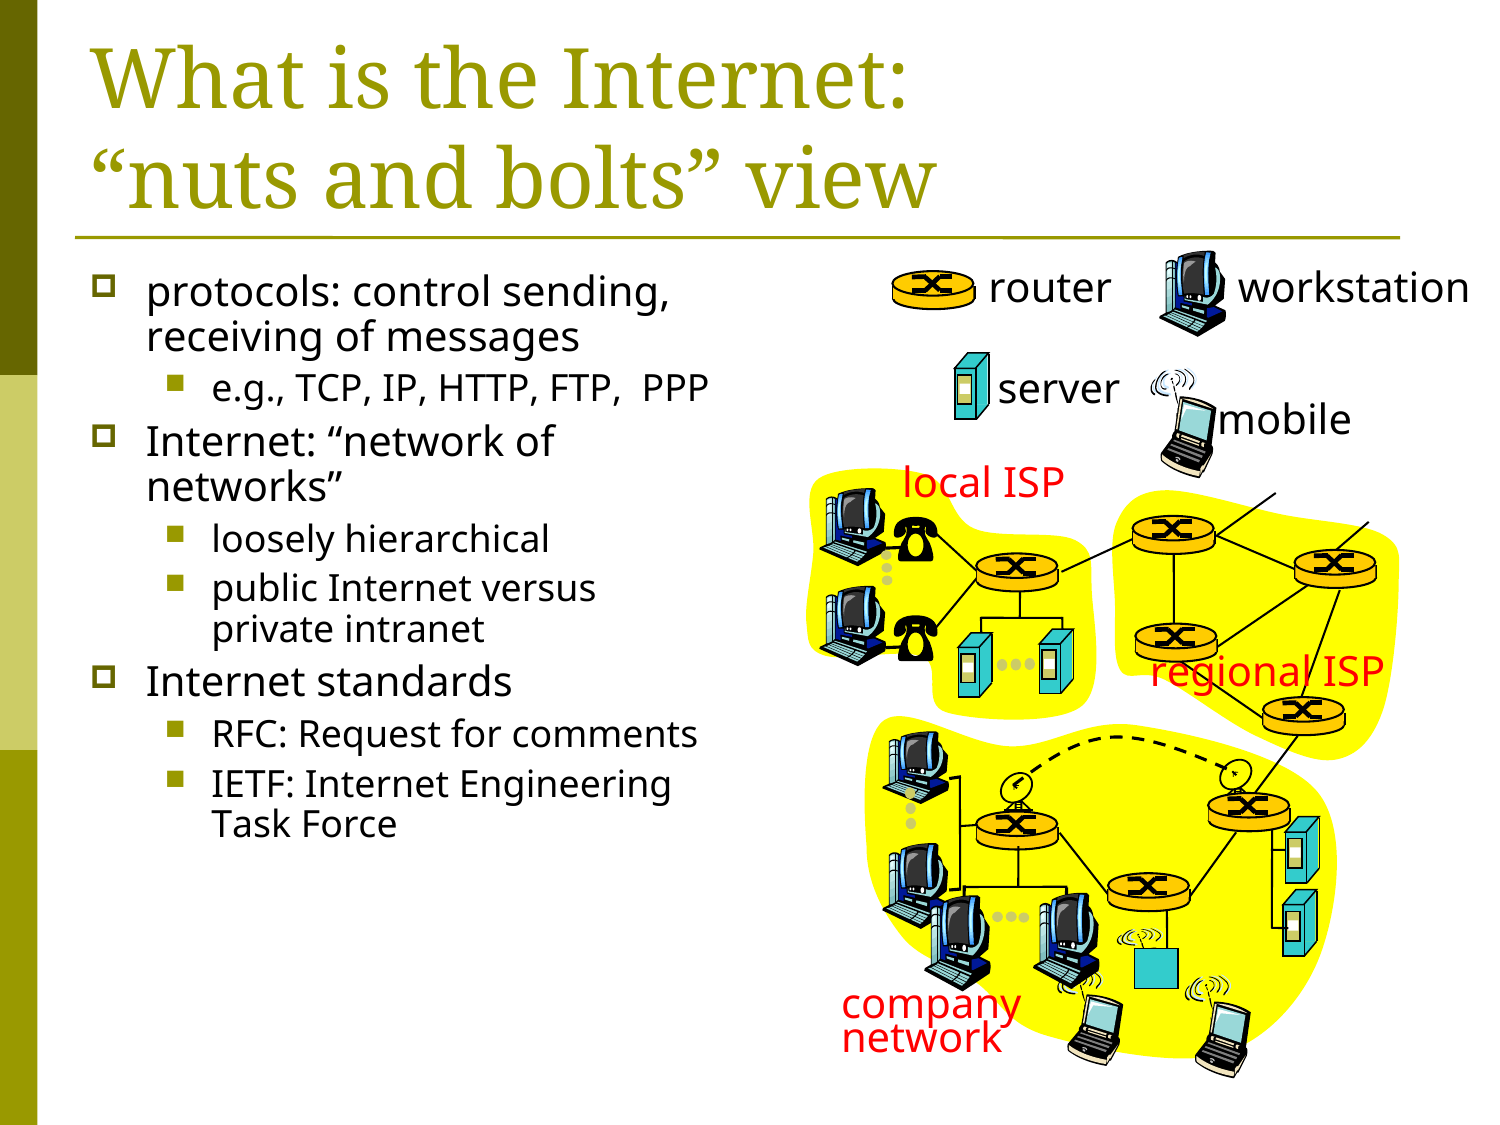

# What is the Internet: “nuts and bolts” view
protocols: control sending, receiving of messages
e.g., TCP, IP, HTTP, FTP, PPP
Internet: “network of networks”
loosely hierarchical
public Internet versus private intranet
Internet standards
RFC: Request for comments
IETF: Internet Engineering Task Force
router
workstation
server
mobile
local ISP
regional ISP
company
network